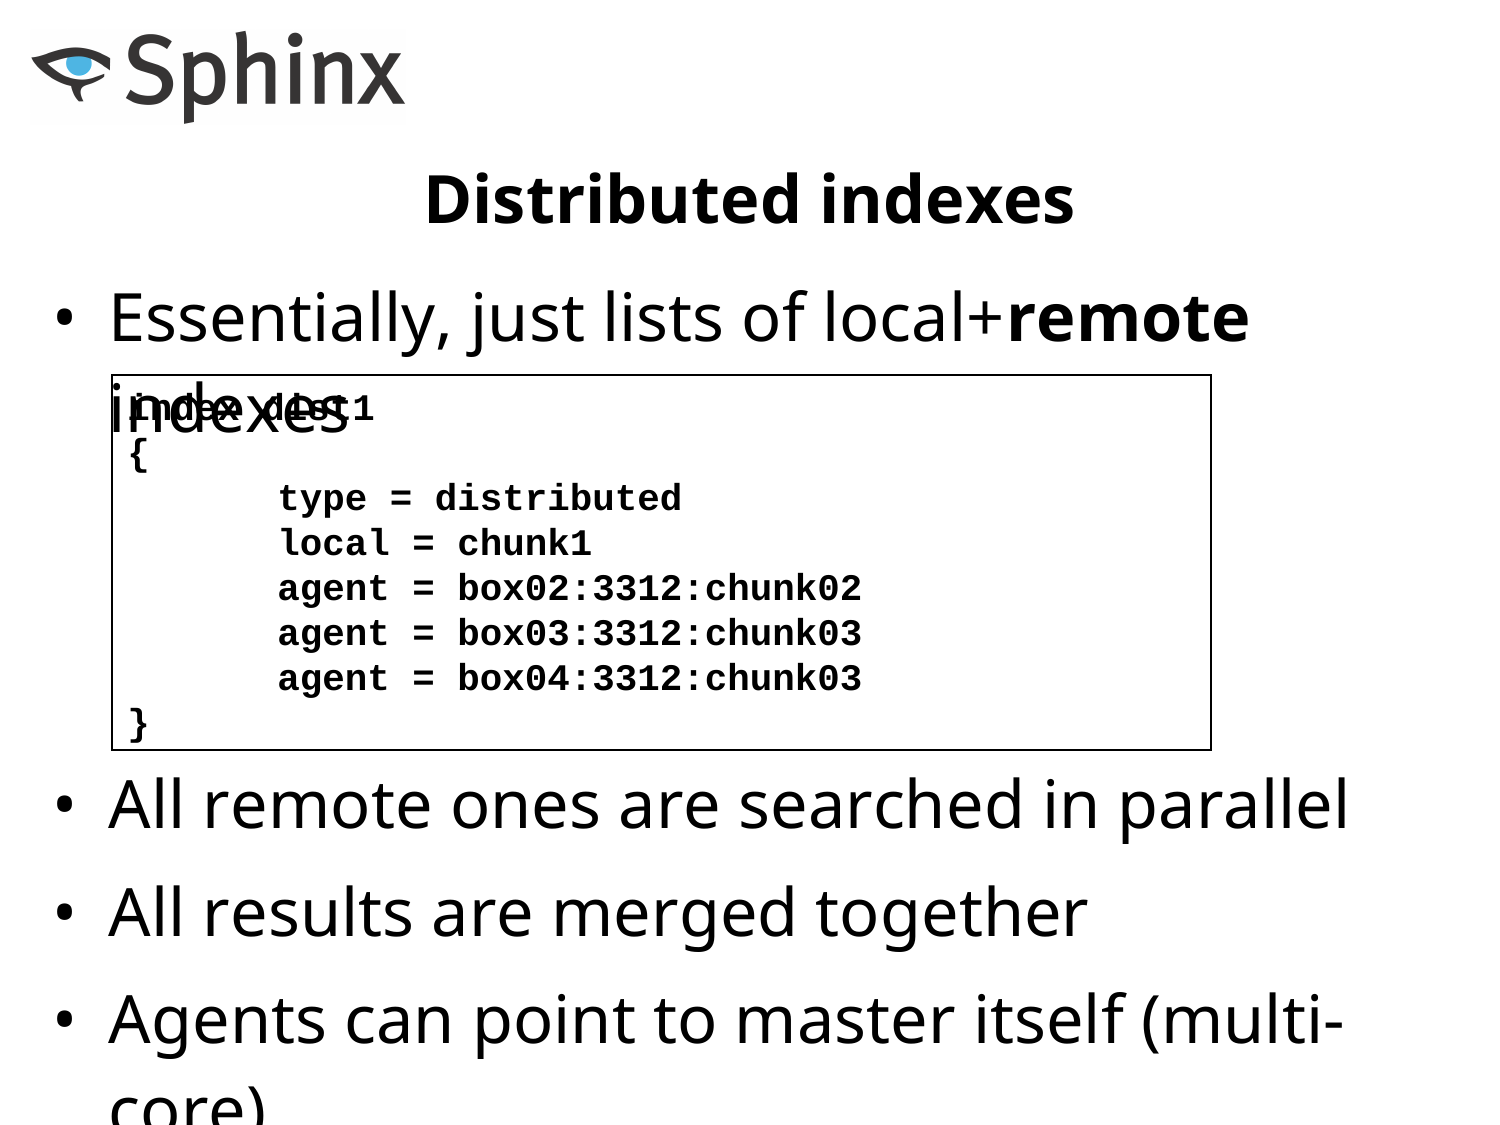

# Distributed indexes
Essentially, just lists of local+remote indexes
index dist1
{
	type = distributed
	local = chunk1
	agent = box02:3312:chunk02
	agent = box03:3312:chunk03
	agent = box04:3312:chunk03
}
All remote ones are searched in parallel
All results are merged together
Agents can point to master itself (multi-core)